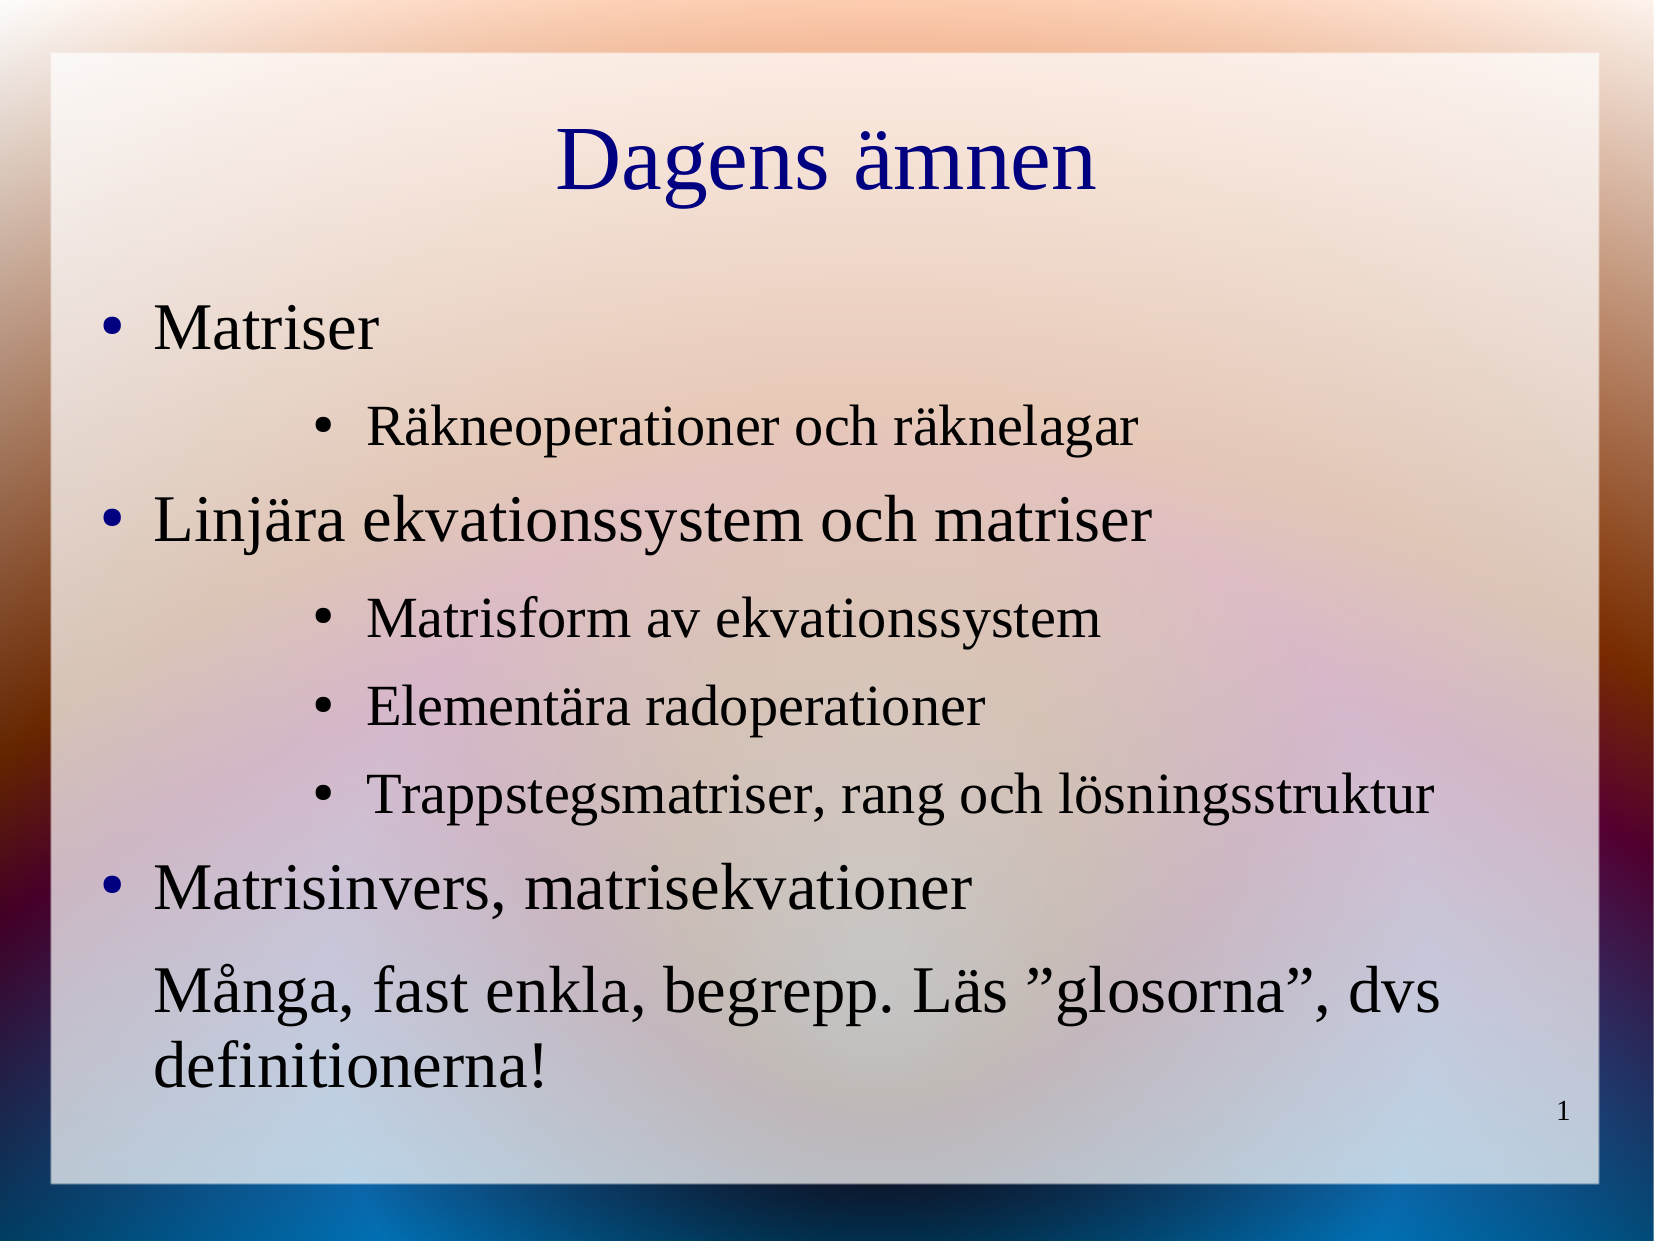

# Dagens ämnen
Matriser
Räkneoperationer och räknelagar
Linjära ekvationssystem och matriser
Matrisform av ekvationssystem
Elementära radoperationer
Trappstegsmatriser, rang och lösningsstruktur
Matrisinvers, matrisekvationer
Många, fast enkla, begrepp. Läs ”glosorna”, dvs definitionerna!
1